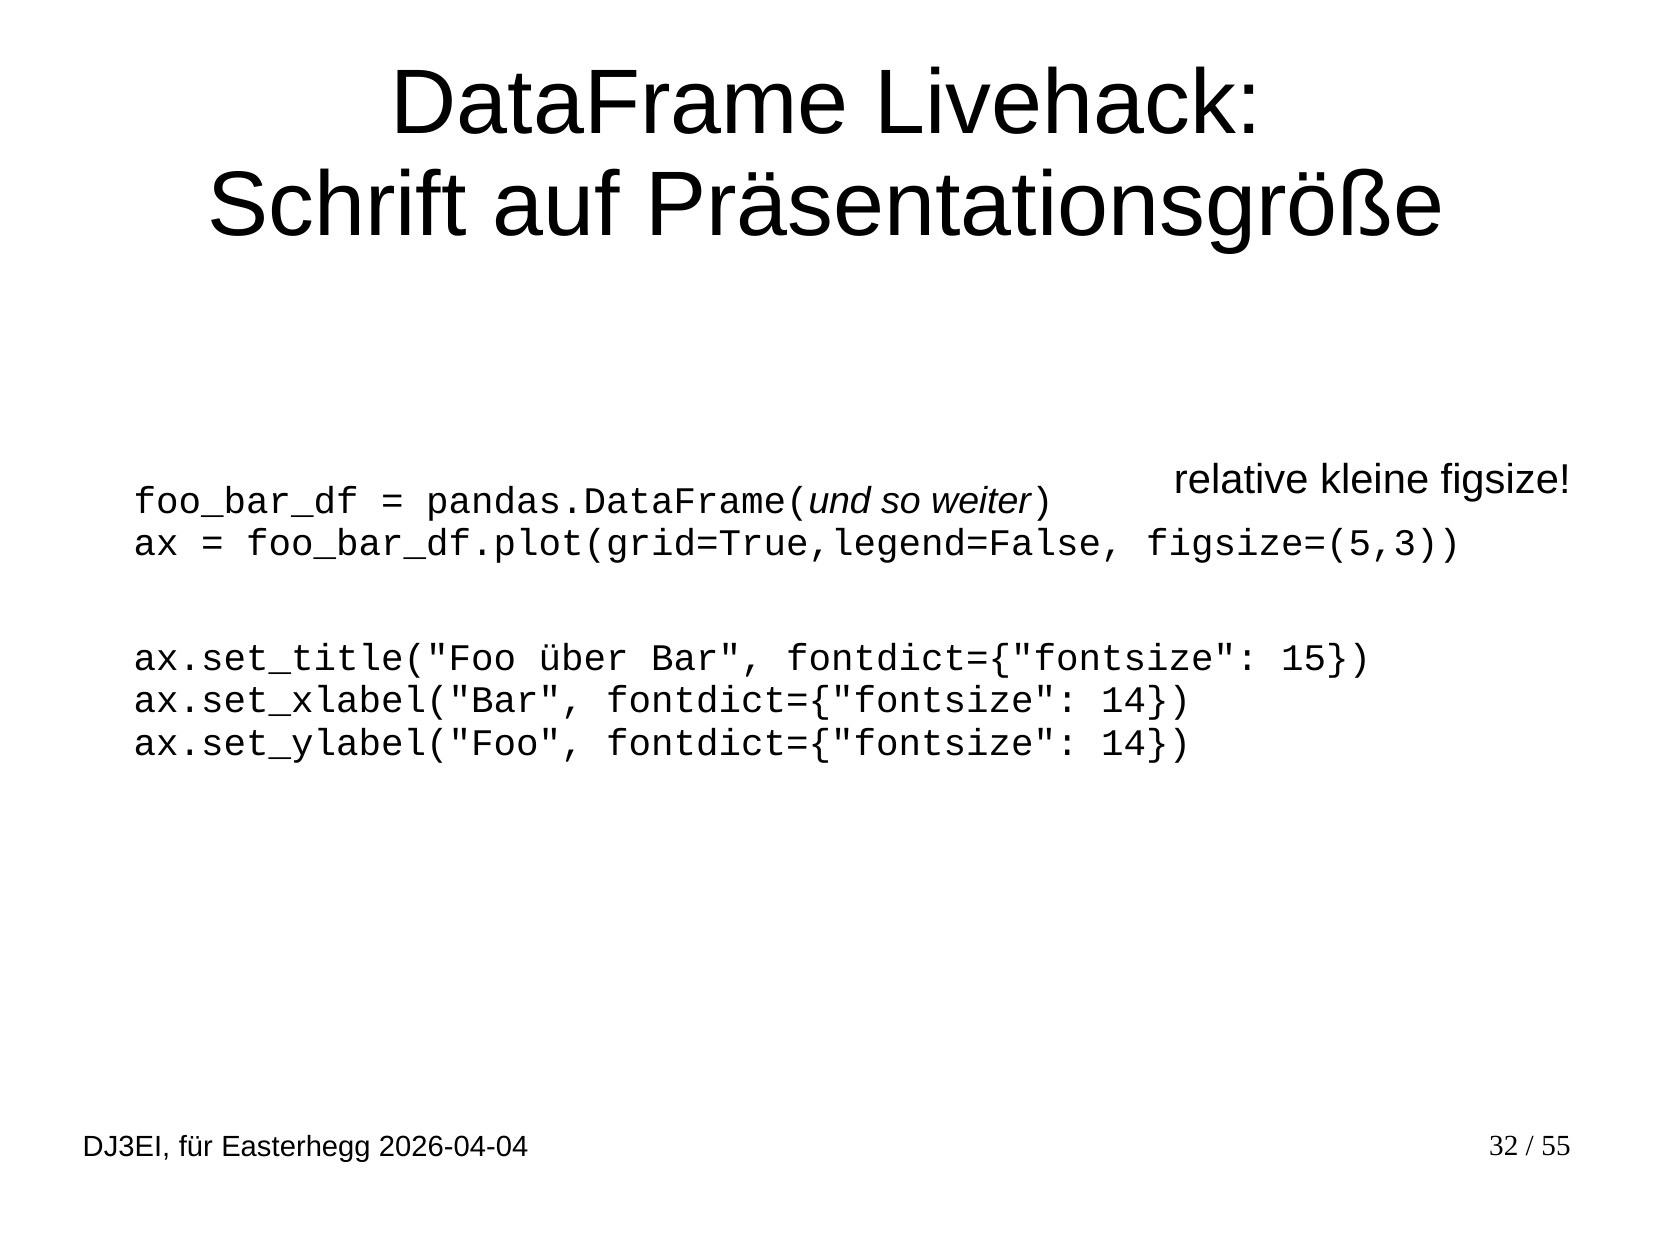

# DataFrame Livehack: Schrift auf Präsentationsgröße
relative kleine figsize!
foo_bar_df = pandas.DataFrame(und so weiter)
ax = foo_bar_df.plot(grid=True,legend=False, figsize=(5,3))
ax.set_title("Foo über Bar", fontdict={"fontsize": 15})
ax.set_xlabel("Bar", fontdict={"fontsize": 14})
ax.set_ylabel("Foo", fontdict={"fontsize": 14})
32